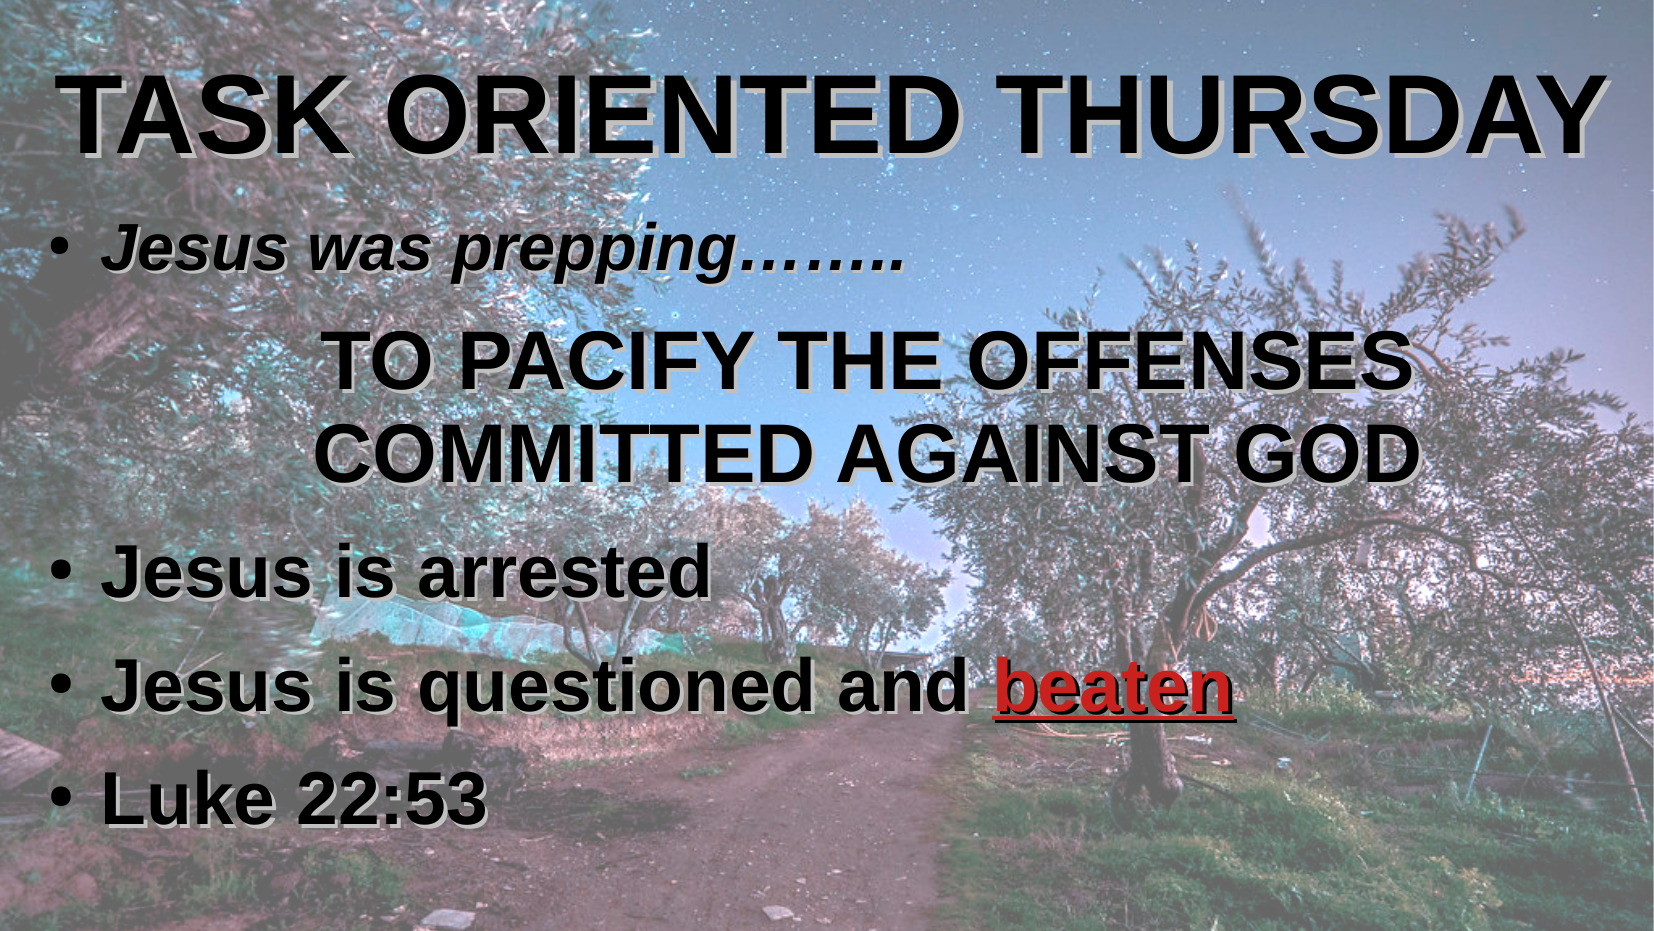

# TASK ORIENTED THURSDAY
Jesus was prepping……..
TO PACIFY THE OFFENSES COMMITTED AGAINST GOD
Jesus is arrested
Jesus is questioned and beaten
Luke 22:53